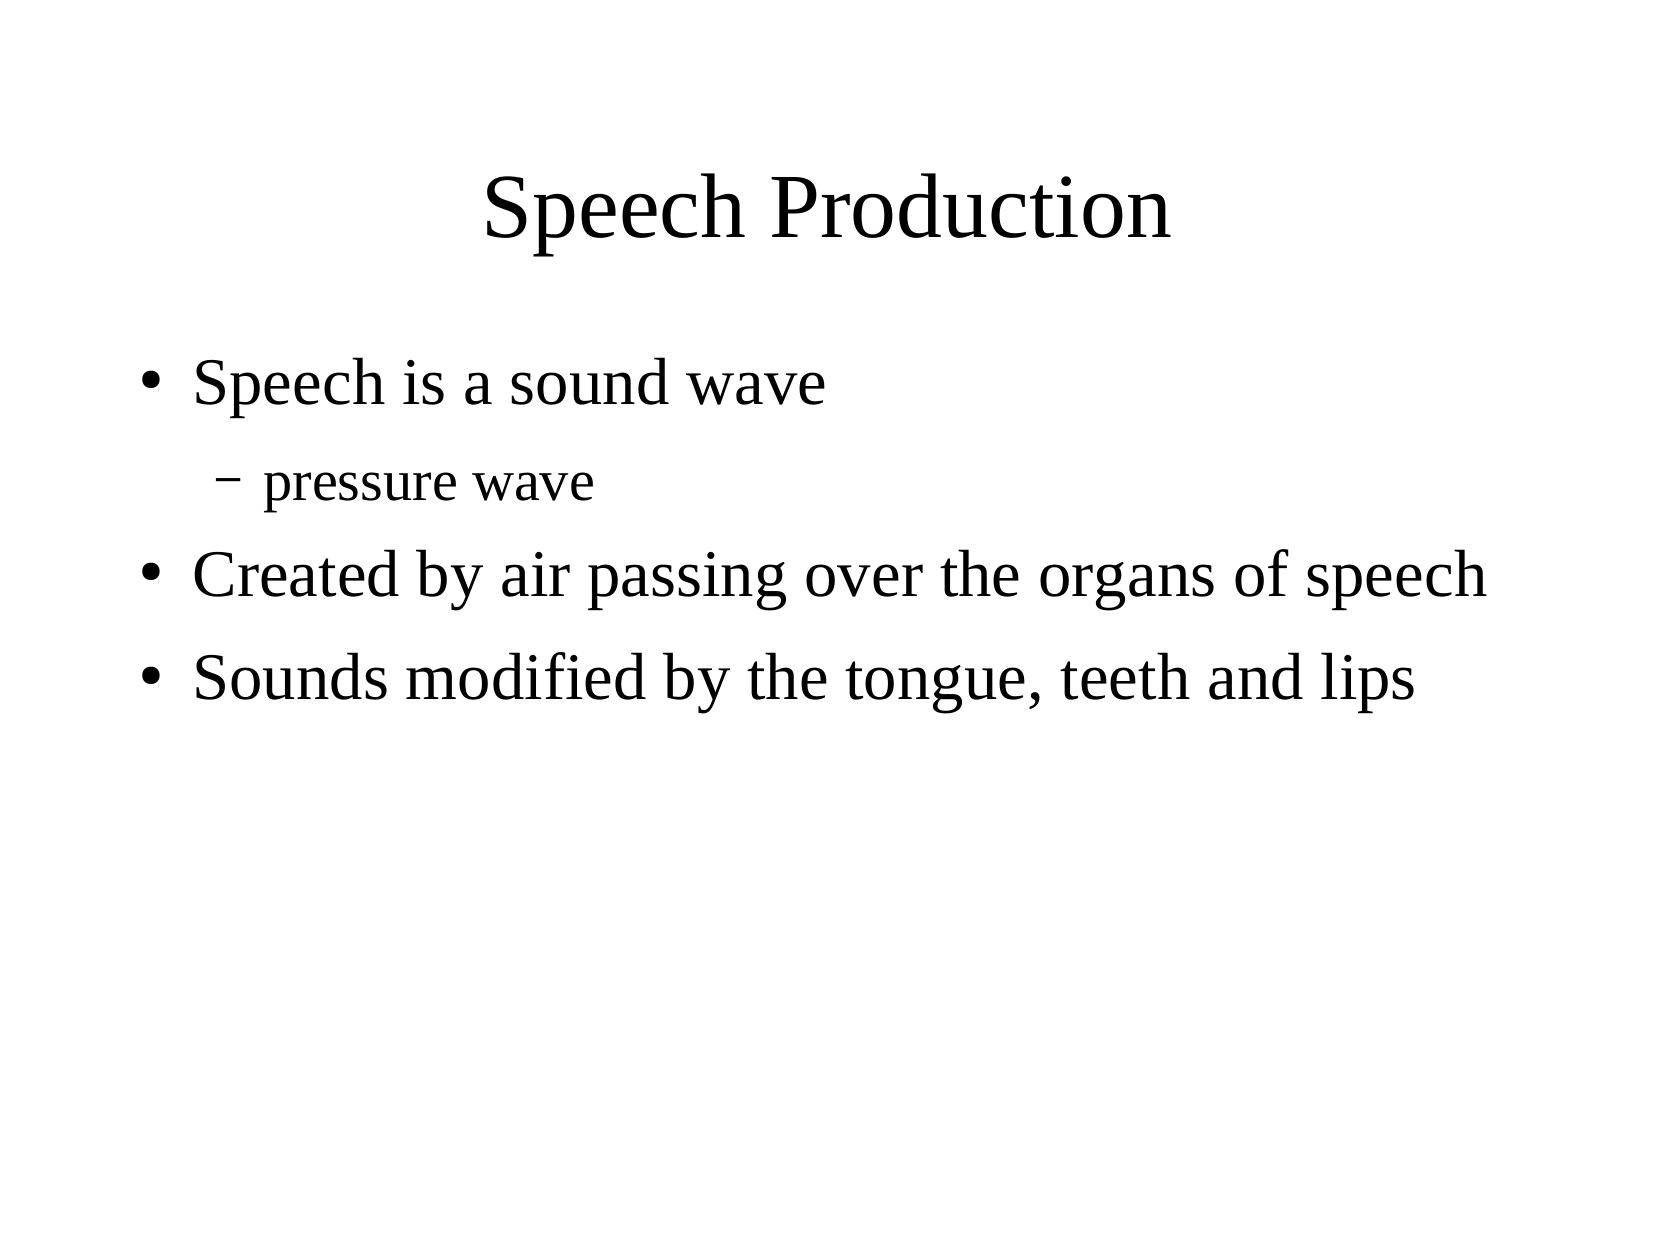

# Speech Production
Speech is a sound wave
pressure wave
Created by air passing over the organs of speech
Sounds modified by the tongue, teeth and lips